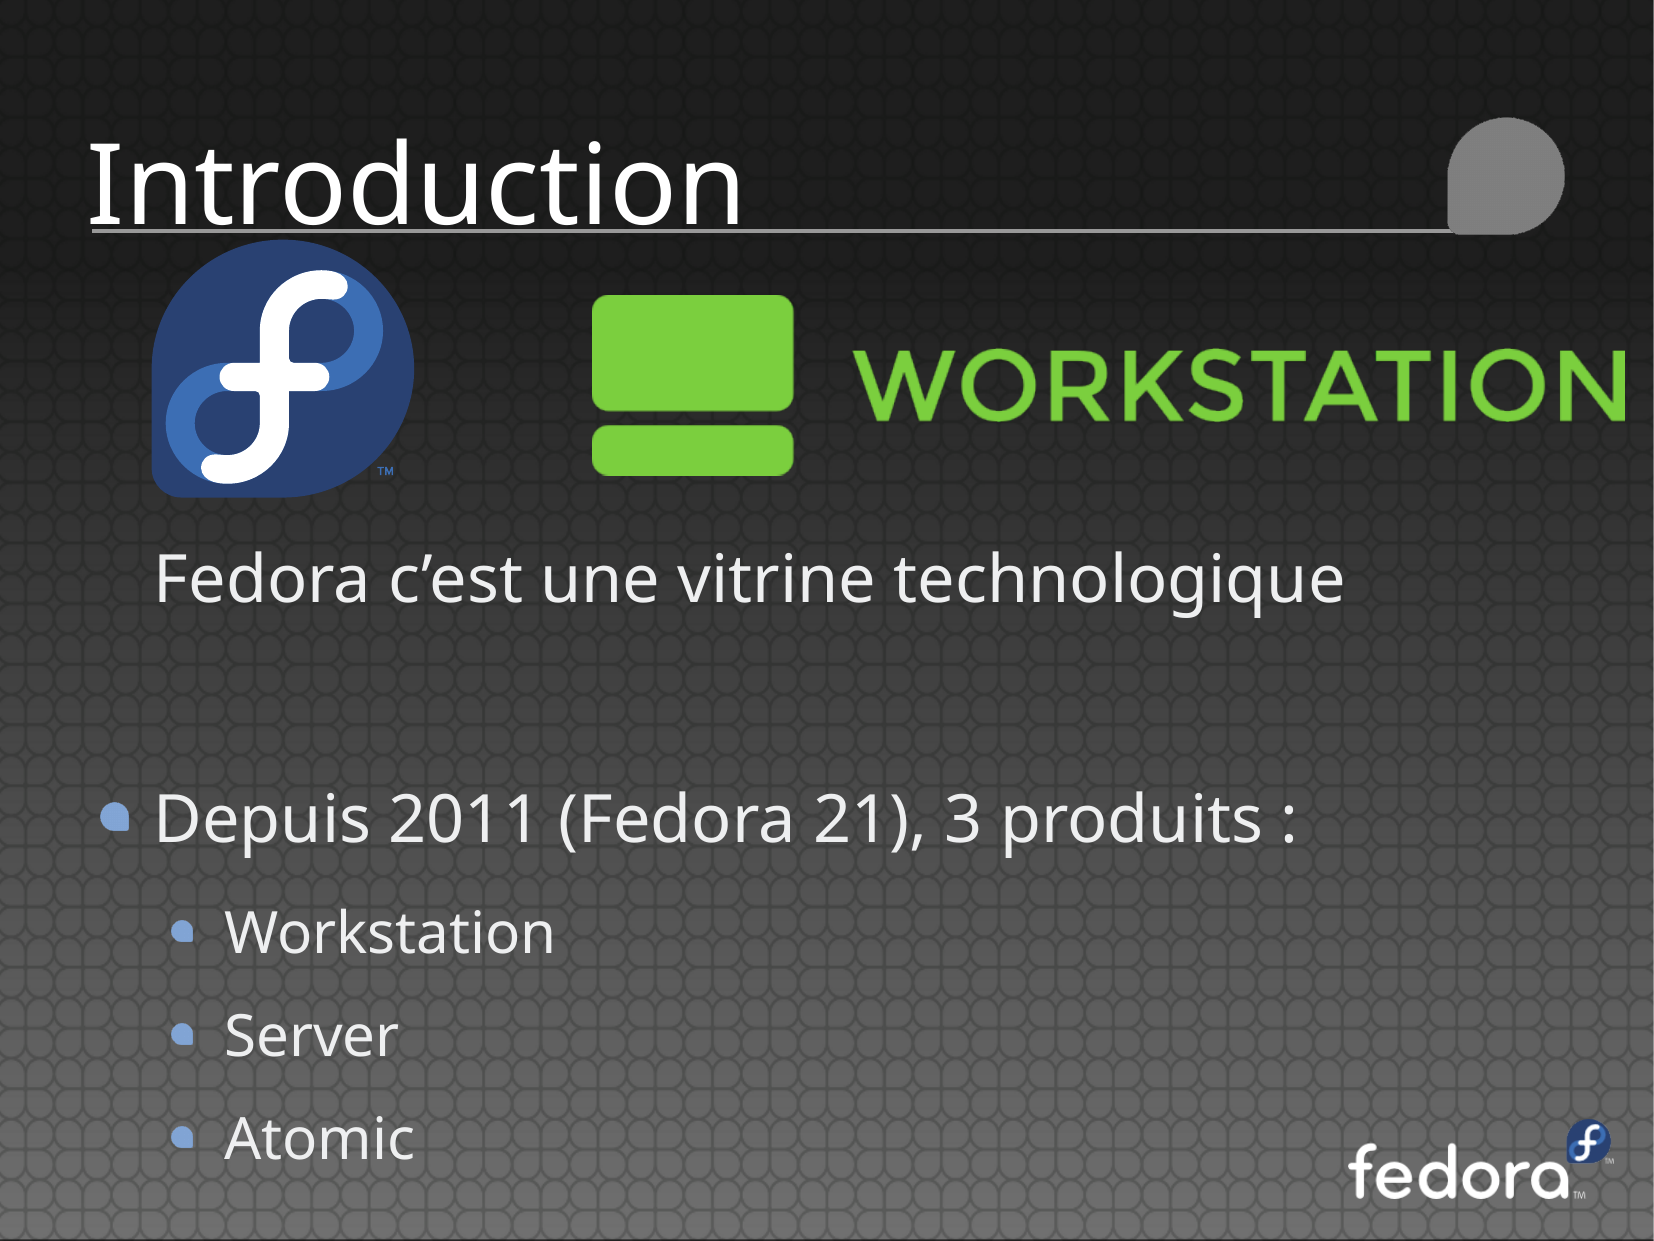

# Introduction
Fedora c’est une vitrine technologique
Depuis 2011 (Fedora 21), 3 produits :
Workstation
Server
Atomic